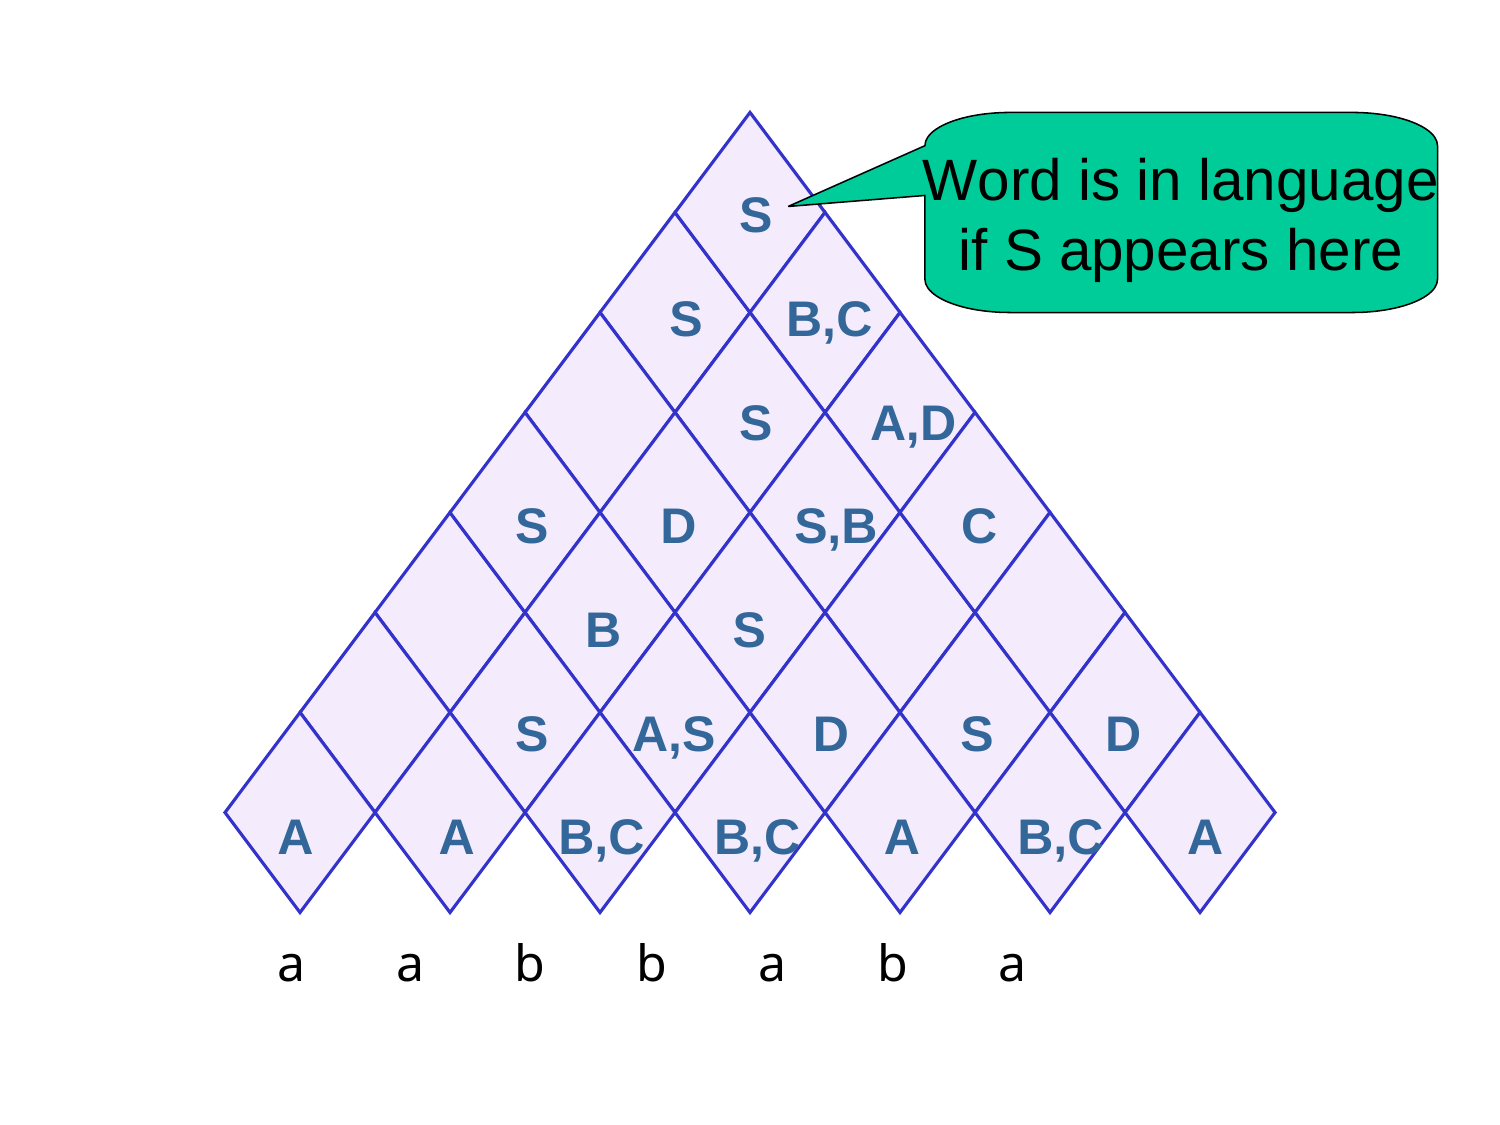

Word is in language
if S appears here
 S
 S B,C
 S A,D
 S D S,B C
 B S
 S A,S D S D
A A B,C B,C A B,C A
a a b b a b a